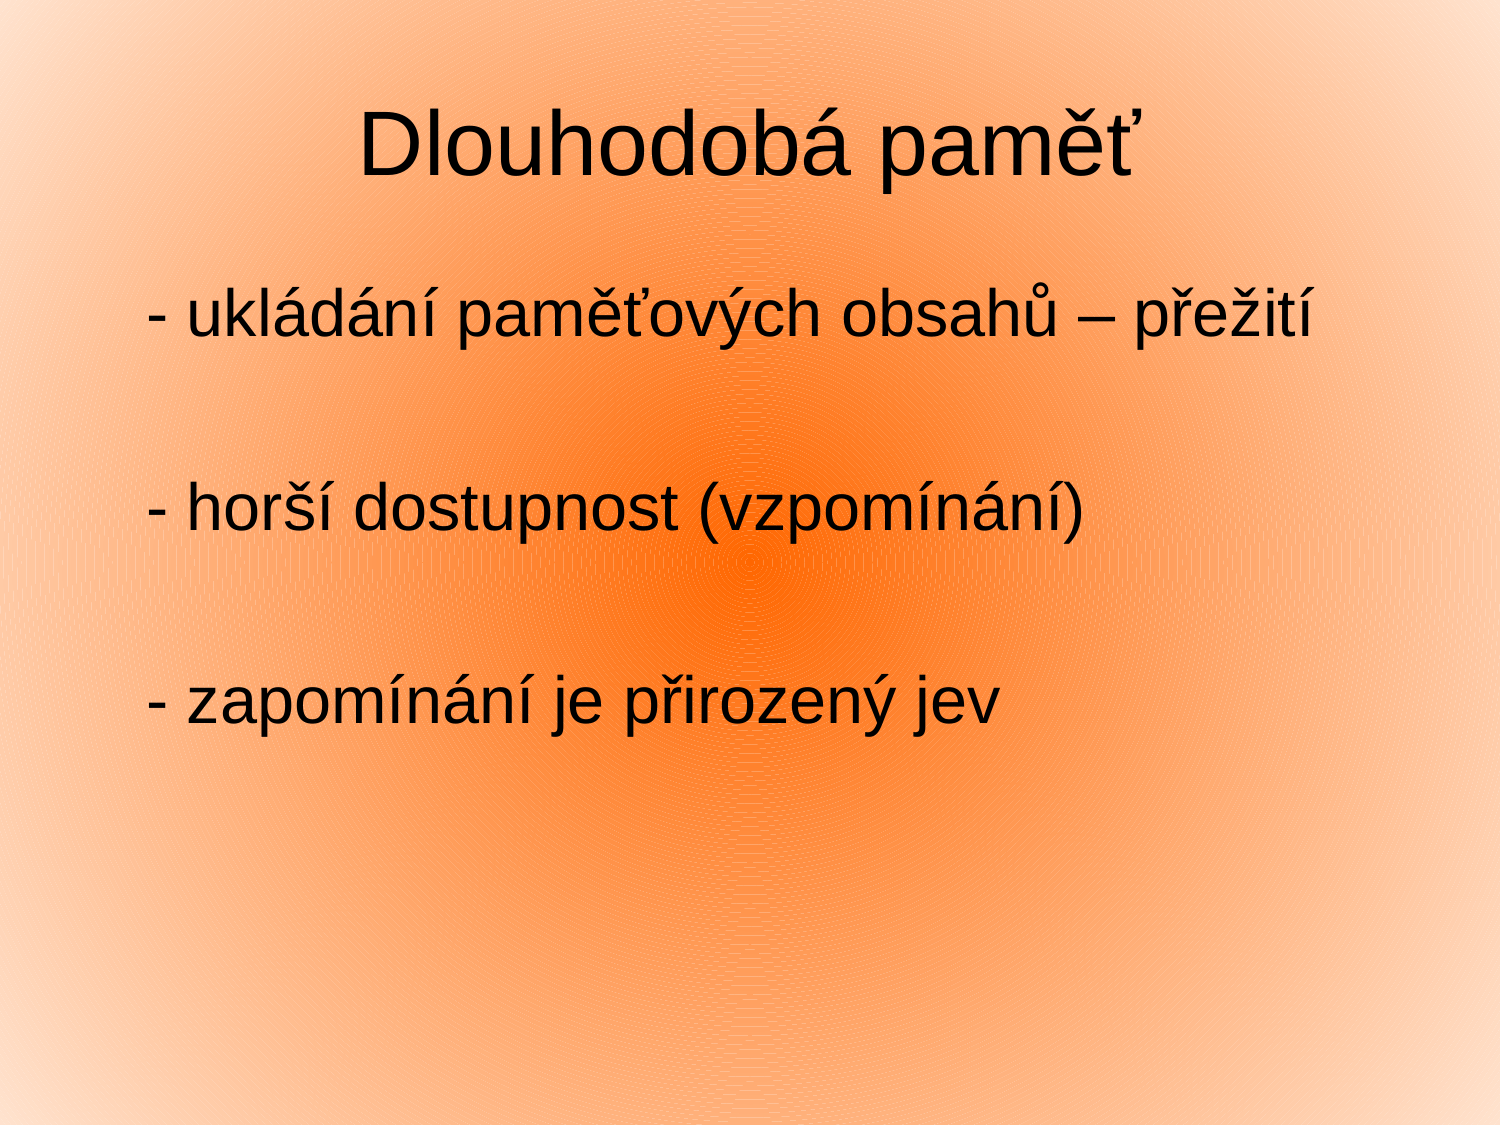

# Dlouhodobá paměť
- ukládání paměťových obsahů – přežití
- horší dostupnost (vzpomínání)
- zapomínání je přirozený jev